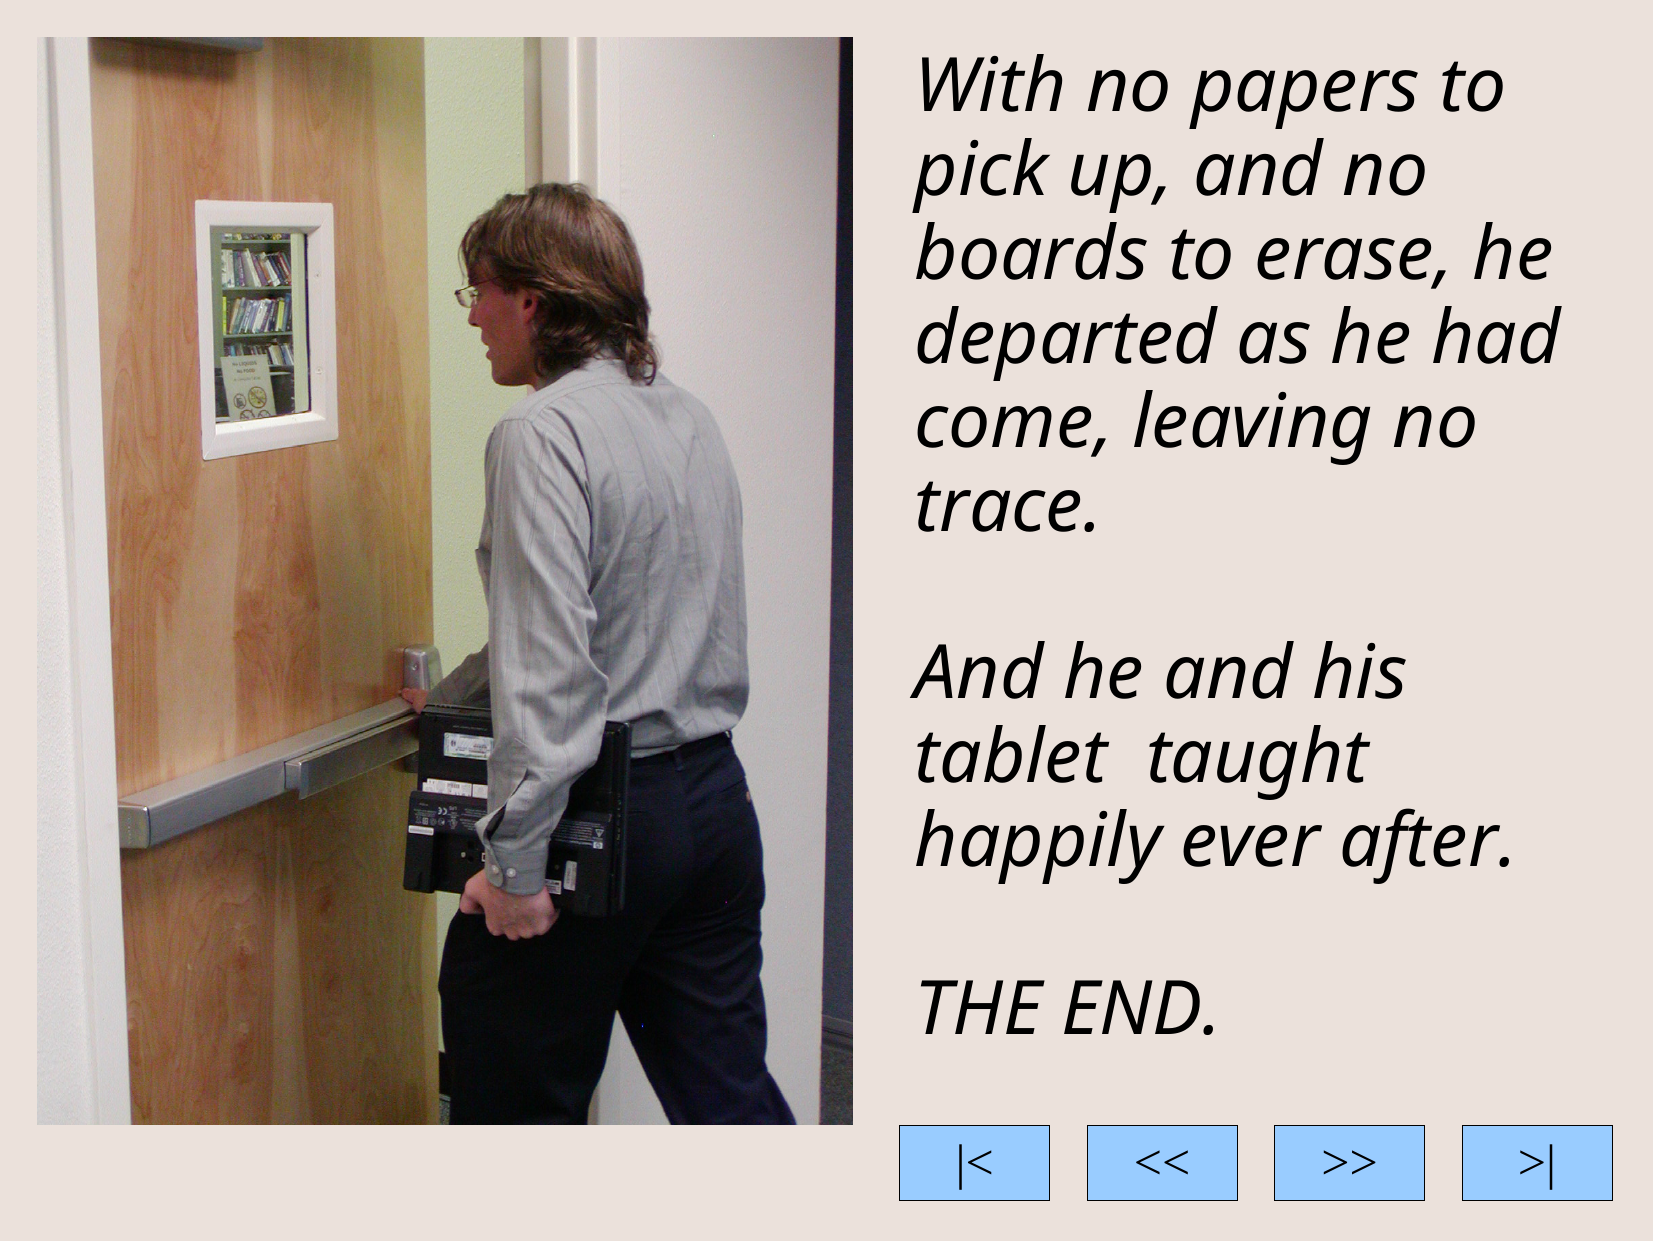

With no papers to pick up, and no boards to erase, he departed as he had come, leaving no trace.
And he and his tablet taught happily ever after.
THE END.